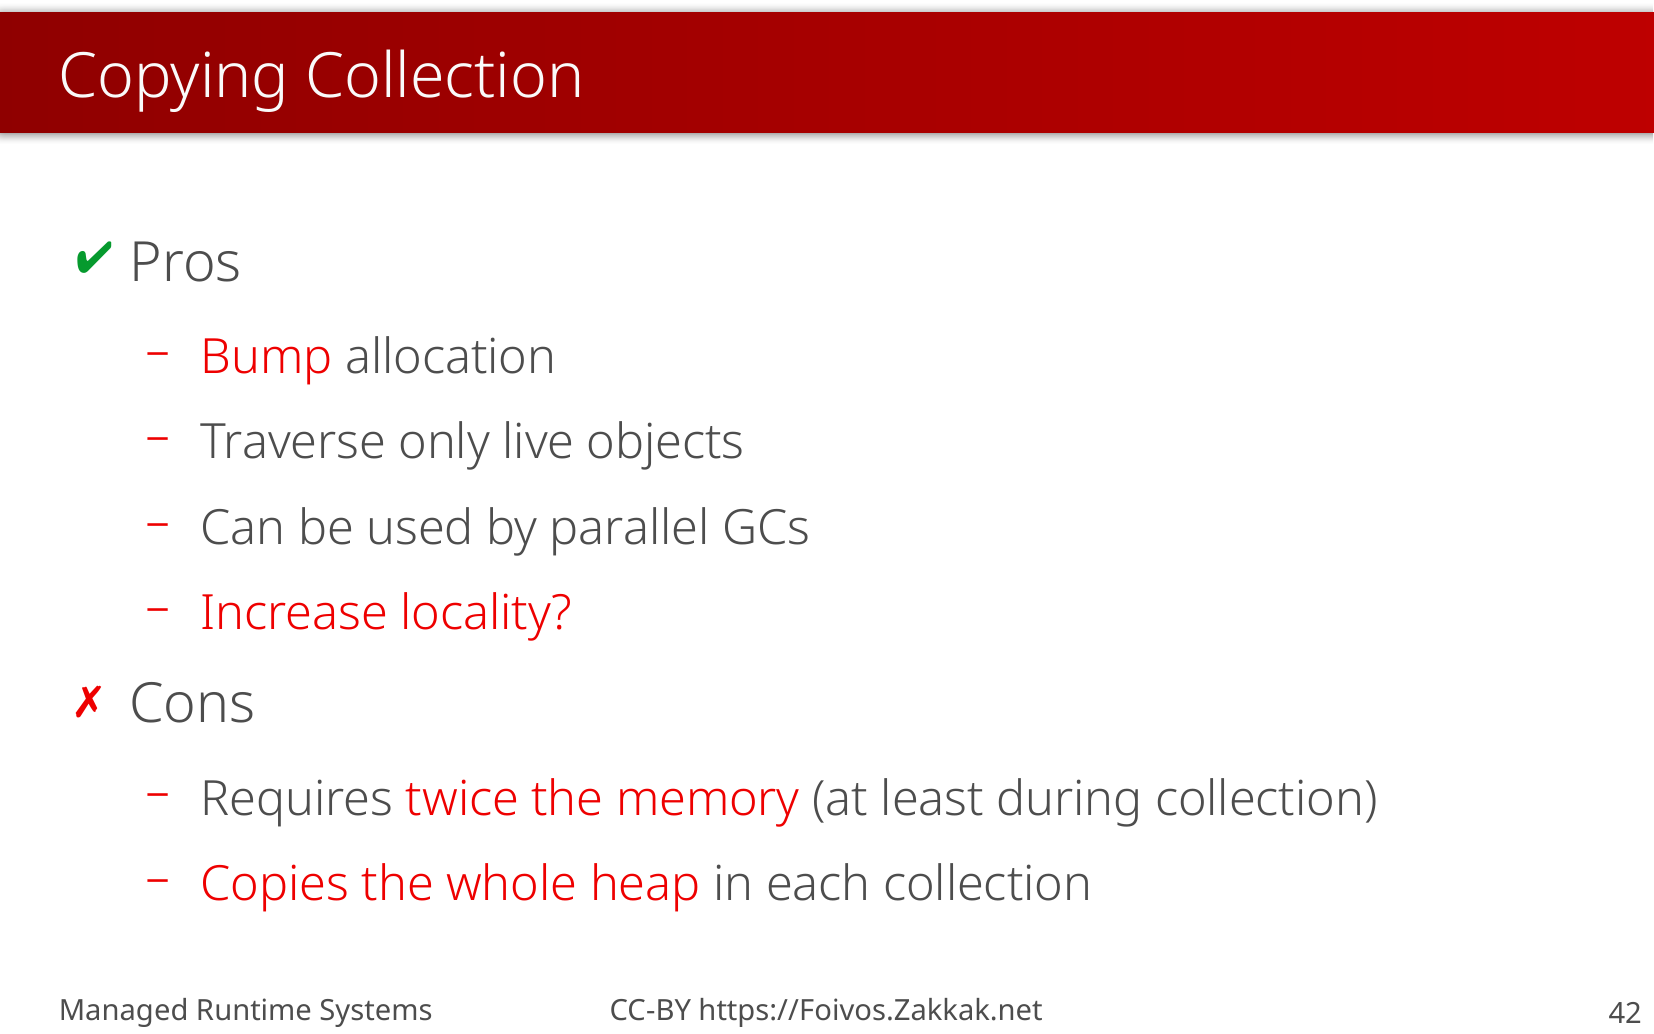

# Copying Collection
Pros
Bump allocation
Traverse only live objects
Can be used by parallel GCs
Increase locality?
Cons
Requires twice the memory (at least during collection)
Copies the whole heap in each collection
Managed Runtime Systems
CC-BY https://Foivos.Zakkak.net
42